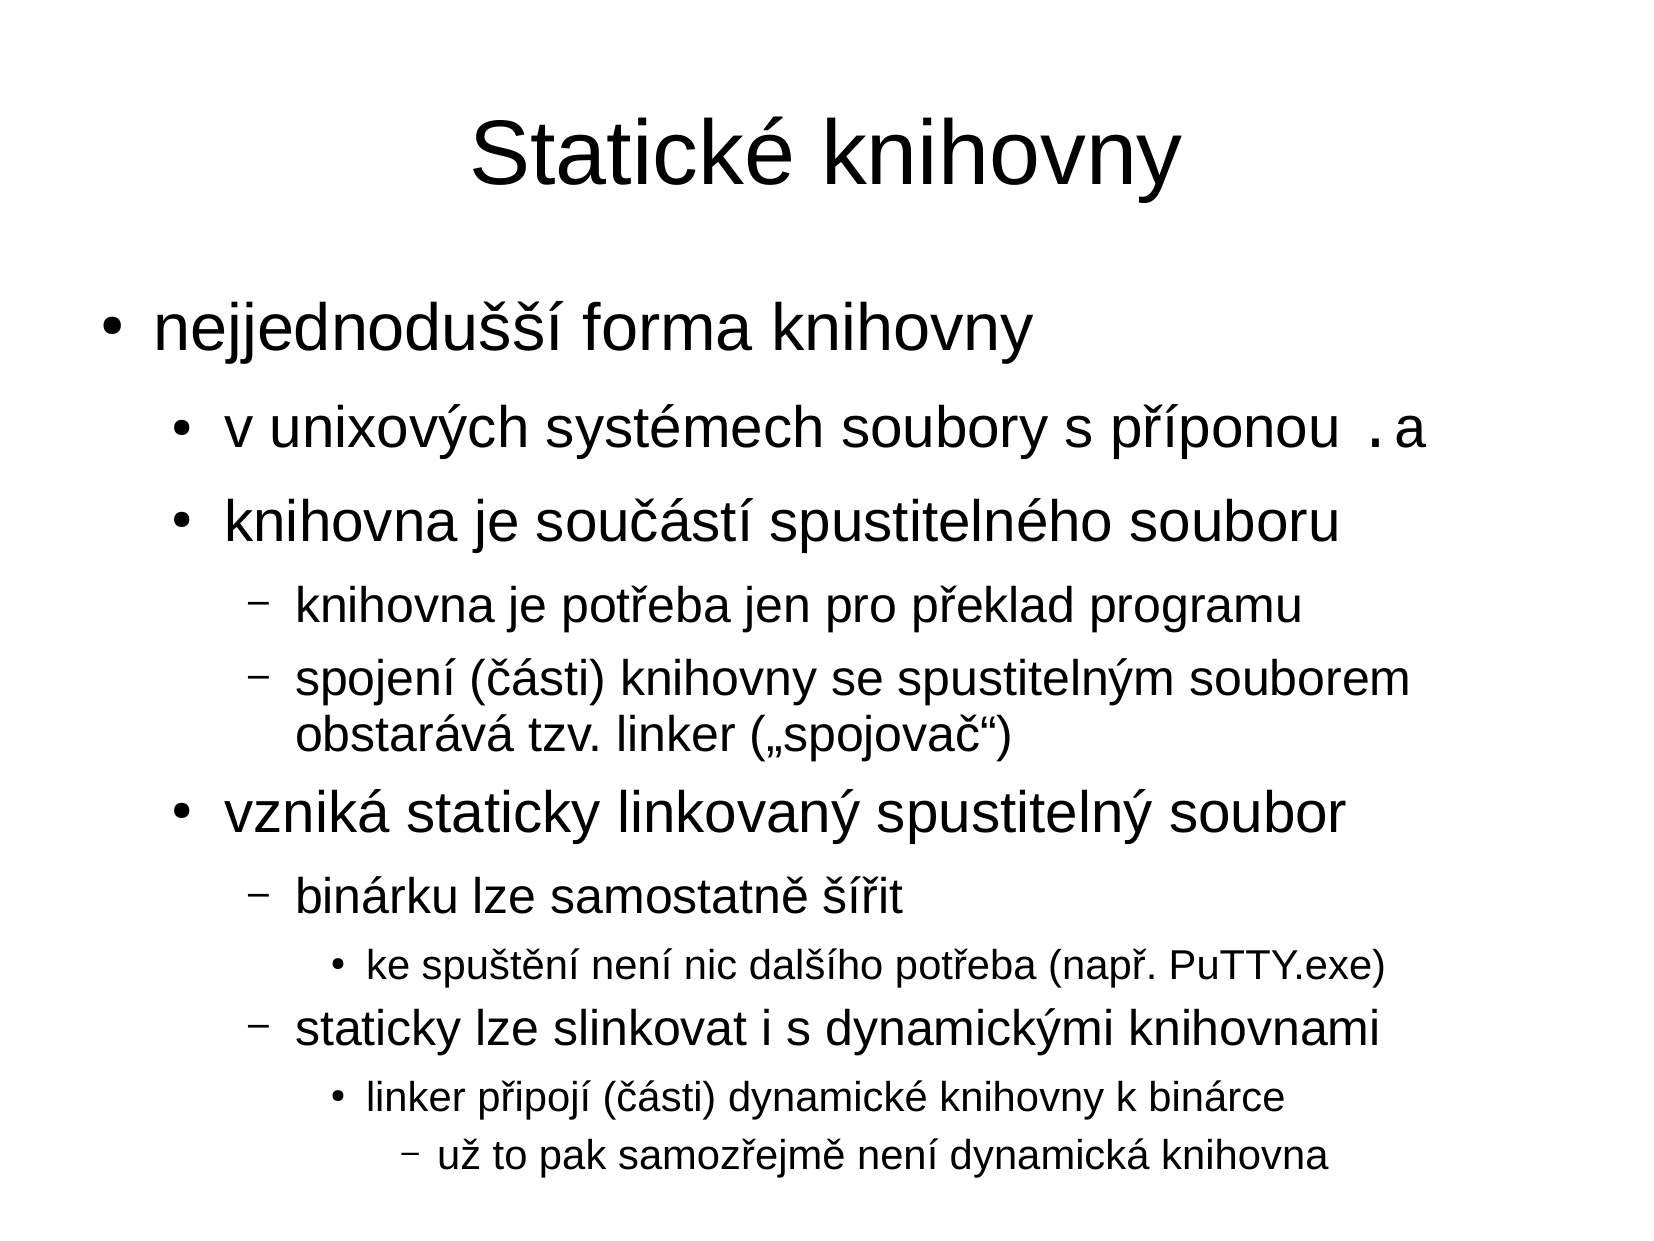

# Statické knihovny
nejjednodušší forma knihovny
v unixových systémech soubory s příponou .a
knihovna je součástí spustitelného souboru
knihovna je potřeba jen pro překlad programu
spojení (části) knihovny se spustitelným souborem obstarává tzv. linker („spojovač“)
vzniká staticky linkovaný spustitelný soubor
binárku lze samostatně šířit
ke spuštění není nic dalšího potřeba (např. PuTTY.exe)
staticky lze slinkovat i s dynamickými knihovnami
linker připojí (části) dynamické knihovny k binárce
už to pak samozřejmě není dynamická knihovna